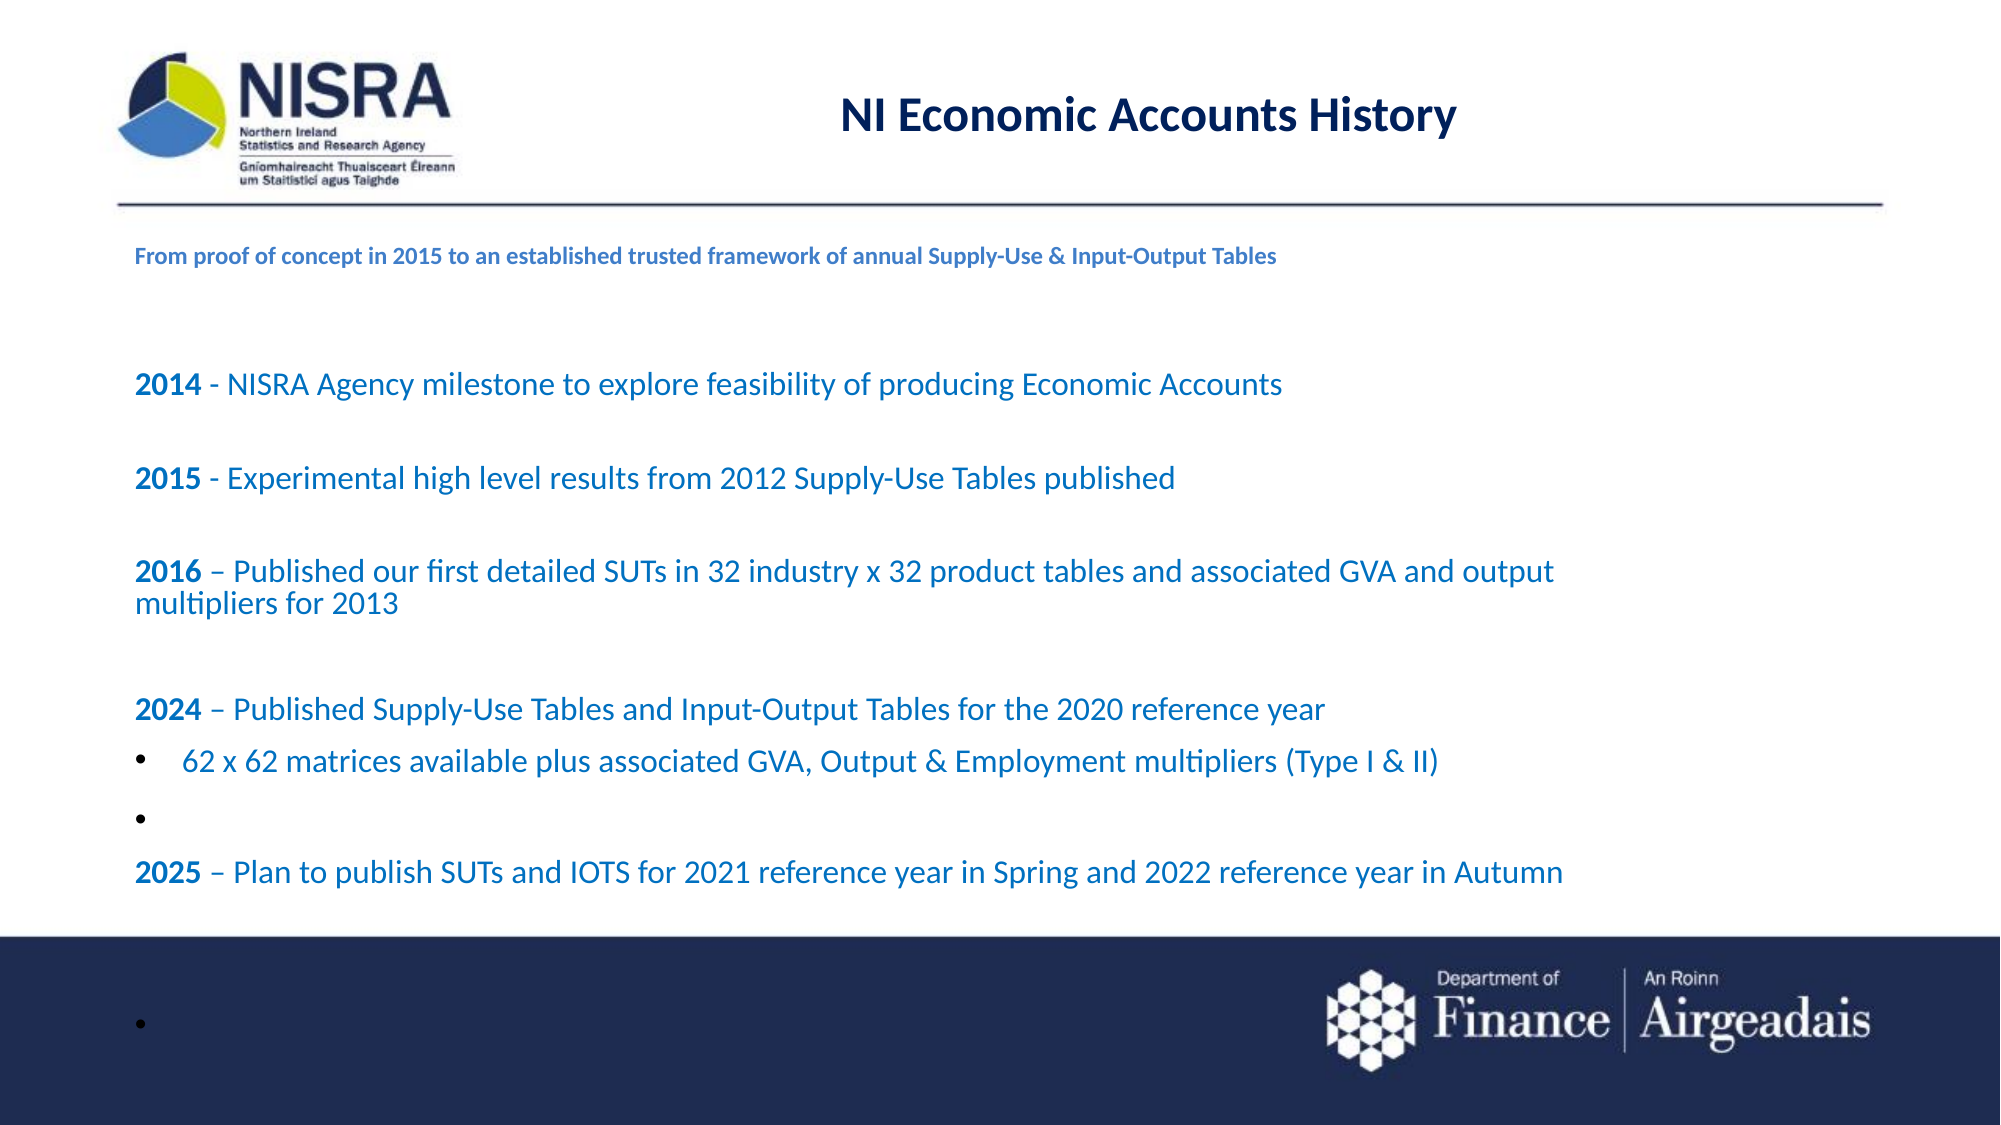

# NI Economic Accounts History
From proof of concept in 2015 to an established trusted framework of annual Supply-Use & Input-Output Tables
2014 - NISRA Agency milestone to explore feasibility of producing Economic Accounts
2015 - Experimental high level results from 2012 Supply-Use Tables published
2016 – Published our first detailed SUTs in 32 industry x 32 product tables and associated GVA and output multipliers for 2013
2024 – Published Supply-Use Tables and Input-Output Tables for the 2020 reference year
62 x 62 matrices available plus associated GVA, Output & Employment multipliers (Type I & II)
2025 – Plan to publish SUTs and IOTS for 2021 reference year in Spring and 2022 reference year in Autumn